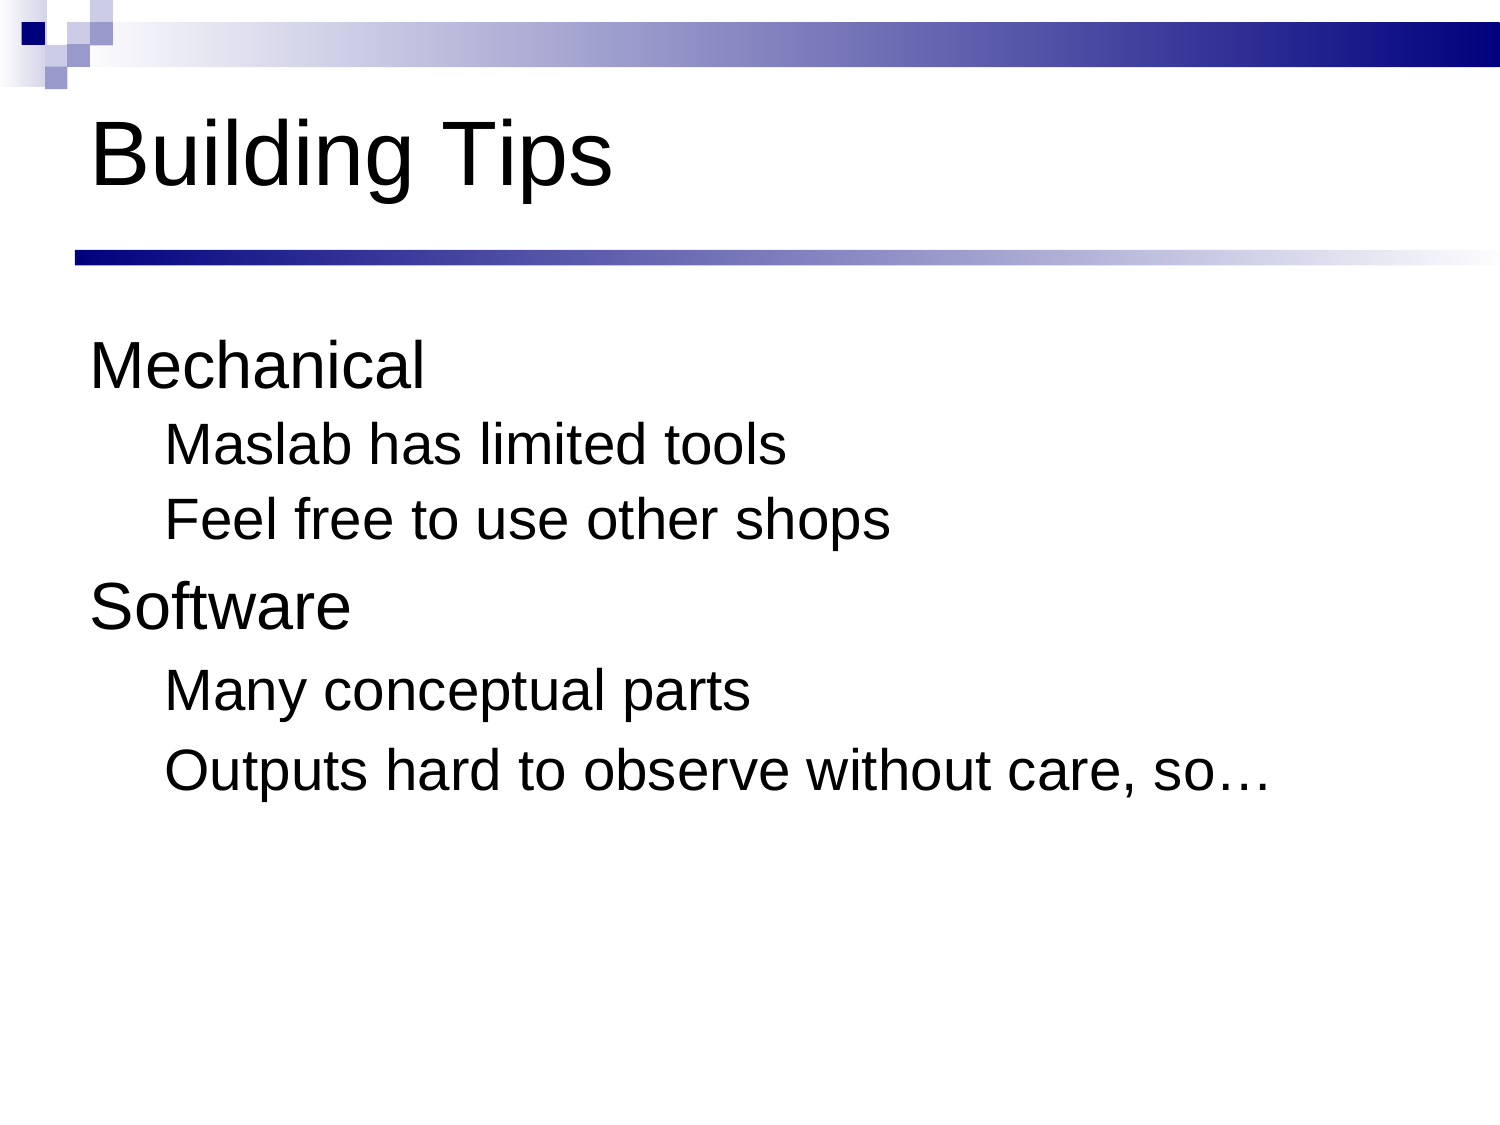

# Building Tips
Mechanical
Maslab has limited tools
Feel free to use other shops
Software
Many conceptual parts
Outputs hard to observe without care, so…